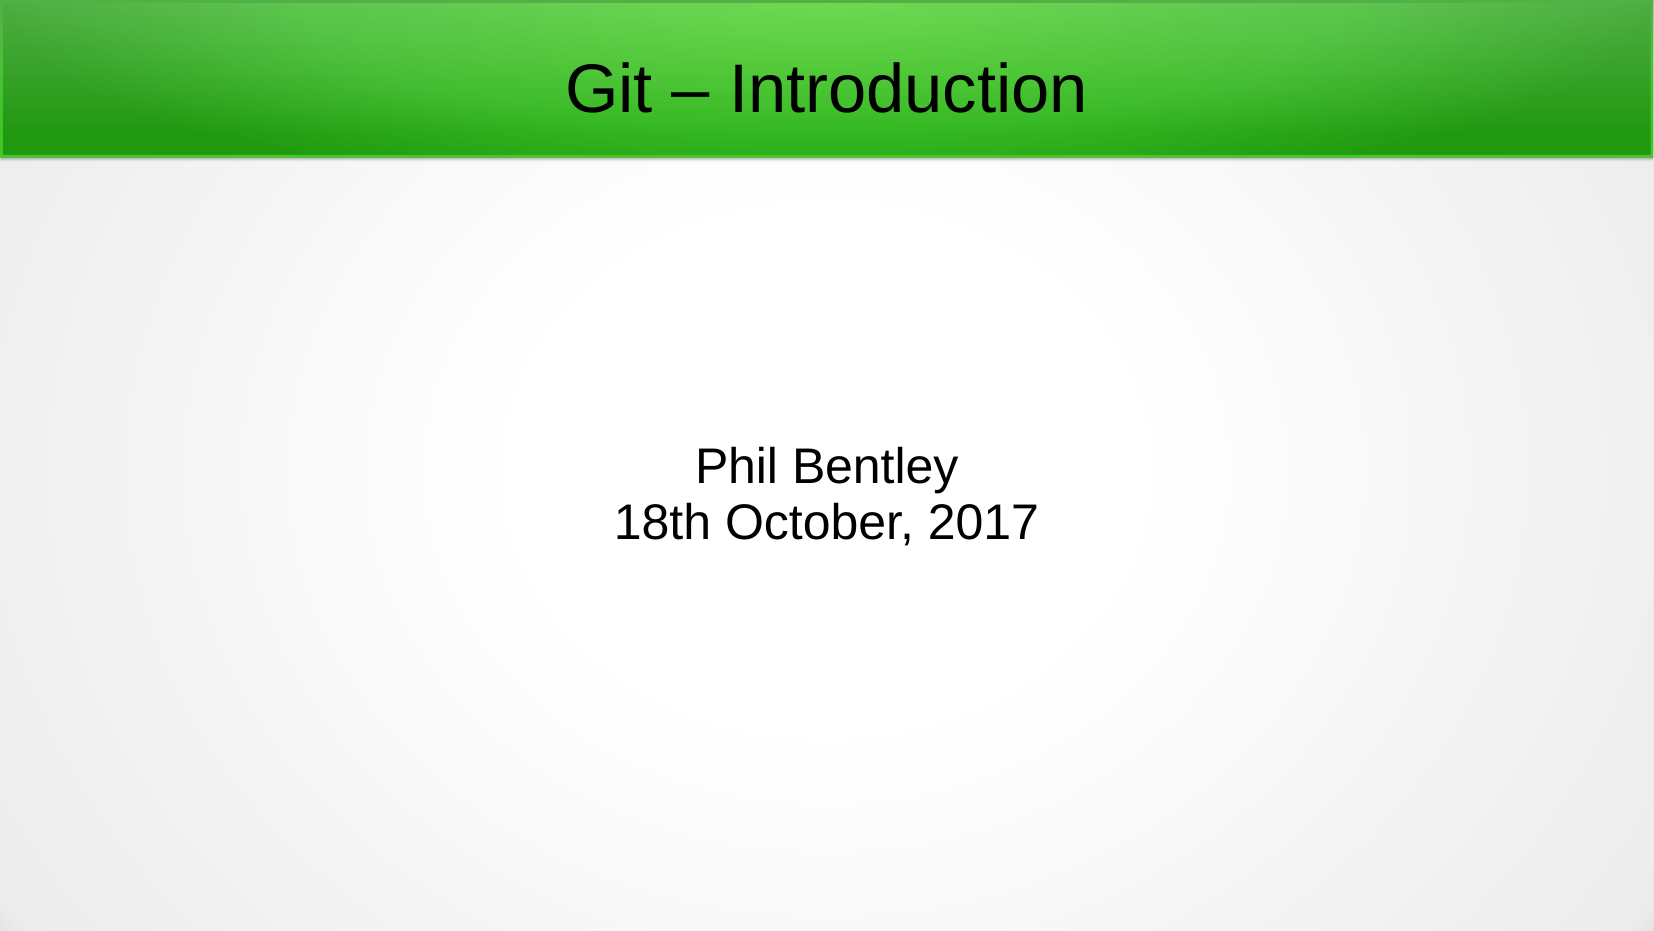

# Git – Introduction
Phil Bentley
18th October, 2017